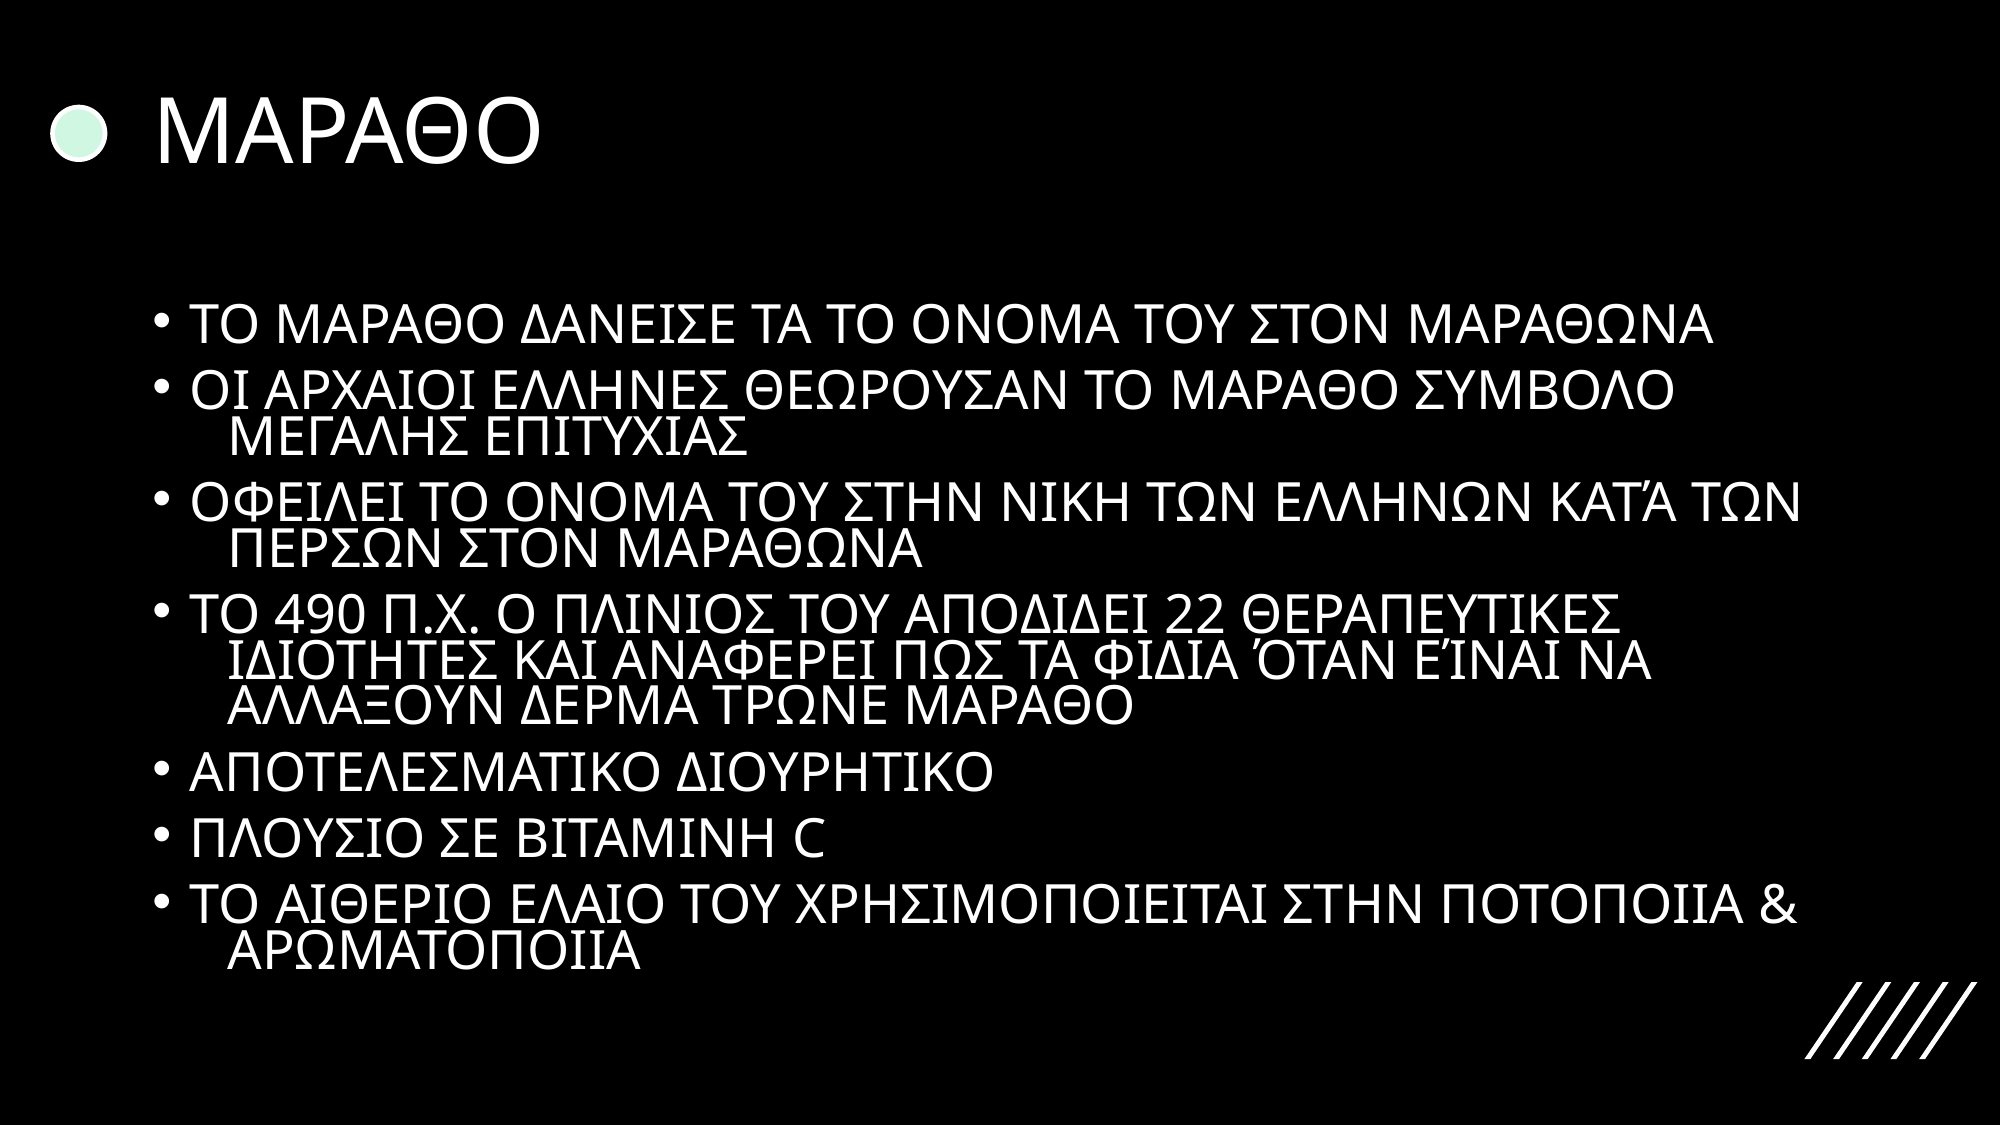

# ΜΑΡΑΘΟ
ΤΟ ΜΑΡΑΘΟ ΔΑΝΕΙΣΕ ΤΑ ΤΟ ΟΝΟΜΑ ΤΟΥ ΣΤΟΝ ΜΑΡΑΘΩΝΑ
ΟΙ ΑΡΧΑΙΟΙ ΕΛΛΗΝΕΣ ΘΕΩΡΟΥΣΑΝ ΤΟ ΜΑΡΑΘΟ ΣΥΜΒΟΛΟ ΜΕΓΑΛΗΣ ΕΠΙΤΥΧΙΑΣ
ΟΦΕΙΛΕΙ ΤΟ ΟΝΟΜΑ ΤΟΥ ΣΤΗΝ ΝΙΚΗ ΤΩΝ ΕΛΛΗΝΩΝ ΚΑΤΆ ΤΩΝ ΠΕΡΣΩΝ ΣΤΟΝ ΜΑΡΑΘΩΝΑ
ΤΟ 490 Π.Χ. Ο ΠΛΙΝΙΟΣ ΤΟΥ ΑΠΟΔΙΔΕΙ 22 ΘΕΡΑΠΕΥΤΙΚΕΣ ΙΔΙΟΤΗΤΕΣ ΚΑΙ ΑΝΑΦΕΡΕΙ ΠΩΣ ΤΑ ΦΙΔΙΑ ΌΤΑΝ ΕΊΝΑΙ ΝΑ ΑΛΛΑΞΟΥΝ ΔΕΡΜΑ ΤΡΩΝΕ ΜΑΡΑΘΟ
ΑΠΟΤΕΛΕΣΜΑΤΙΚΟ ΔΙΟΥΡΗΤΙΚΟ
ΠΛΟΥΣΙΟ ΣΕ ΒΙΤΑΜΙΝΗ C
TO ΑΙΘΕΡΙΟ ΕΛΑΙΟ ΤΟΥ ΧΡΗΣΙΜΟΠΟΙΕΙΤΑΙ ΣΤΗΝ ΠΟΤΟΠΟΙΙΑ & ΑΡΩΜΑΤΟΠΟΙΙΑ